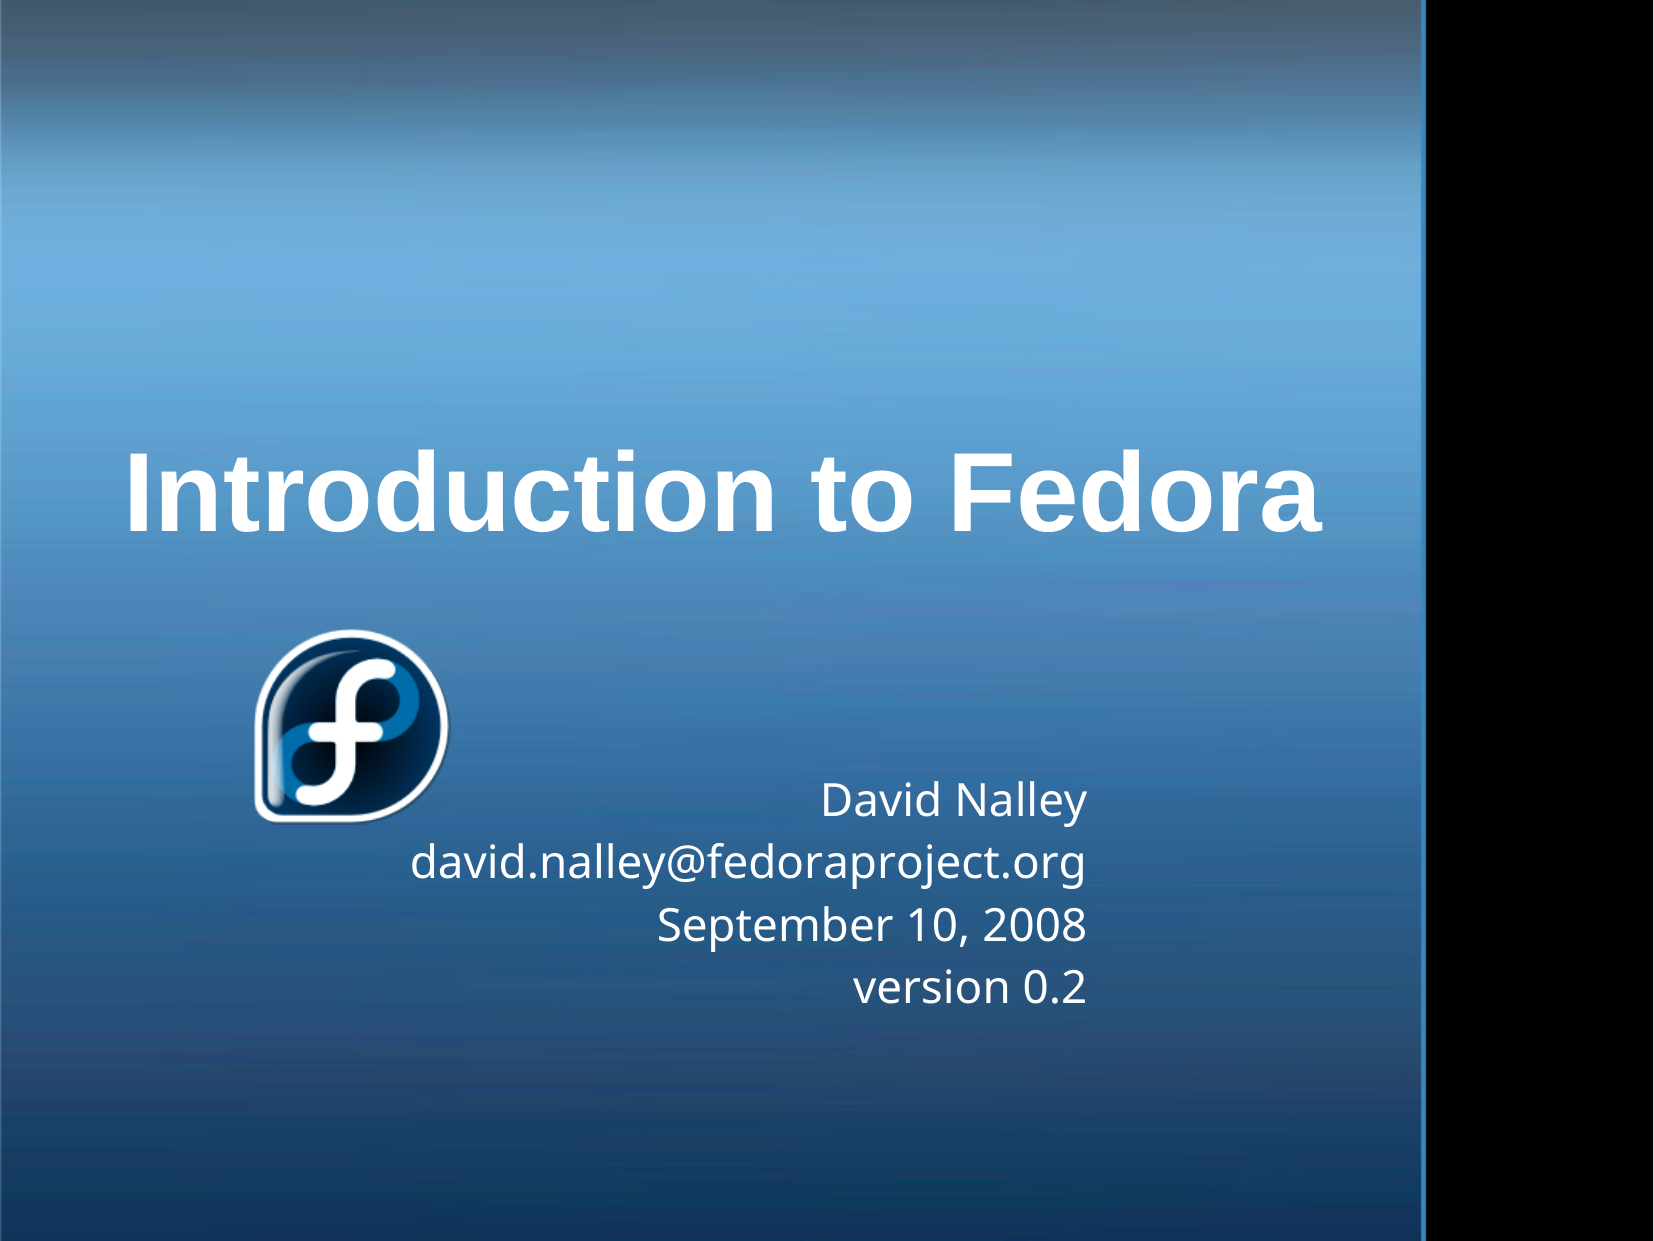

# Introduction to Fedora
David Nalley
david.nalley@fedoraproject.org
September 10, 2008
version 0.2